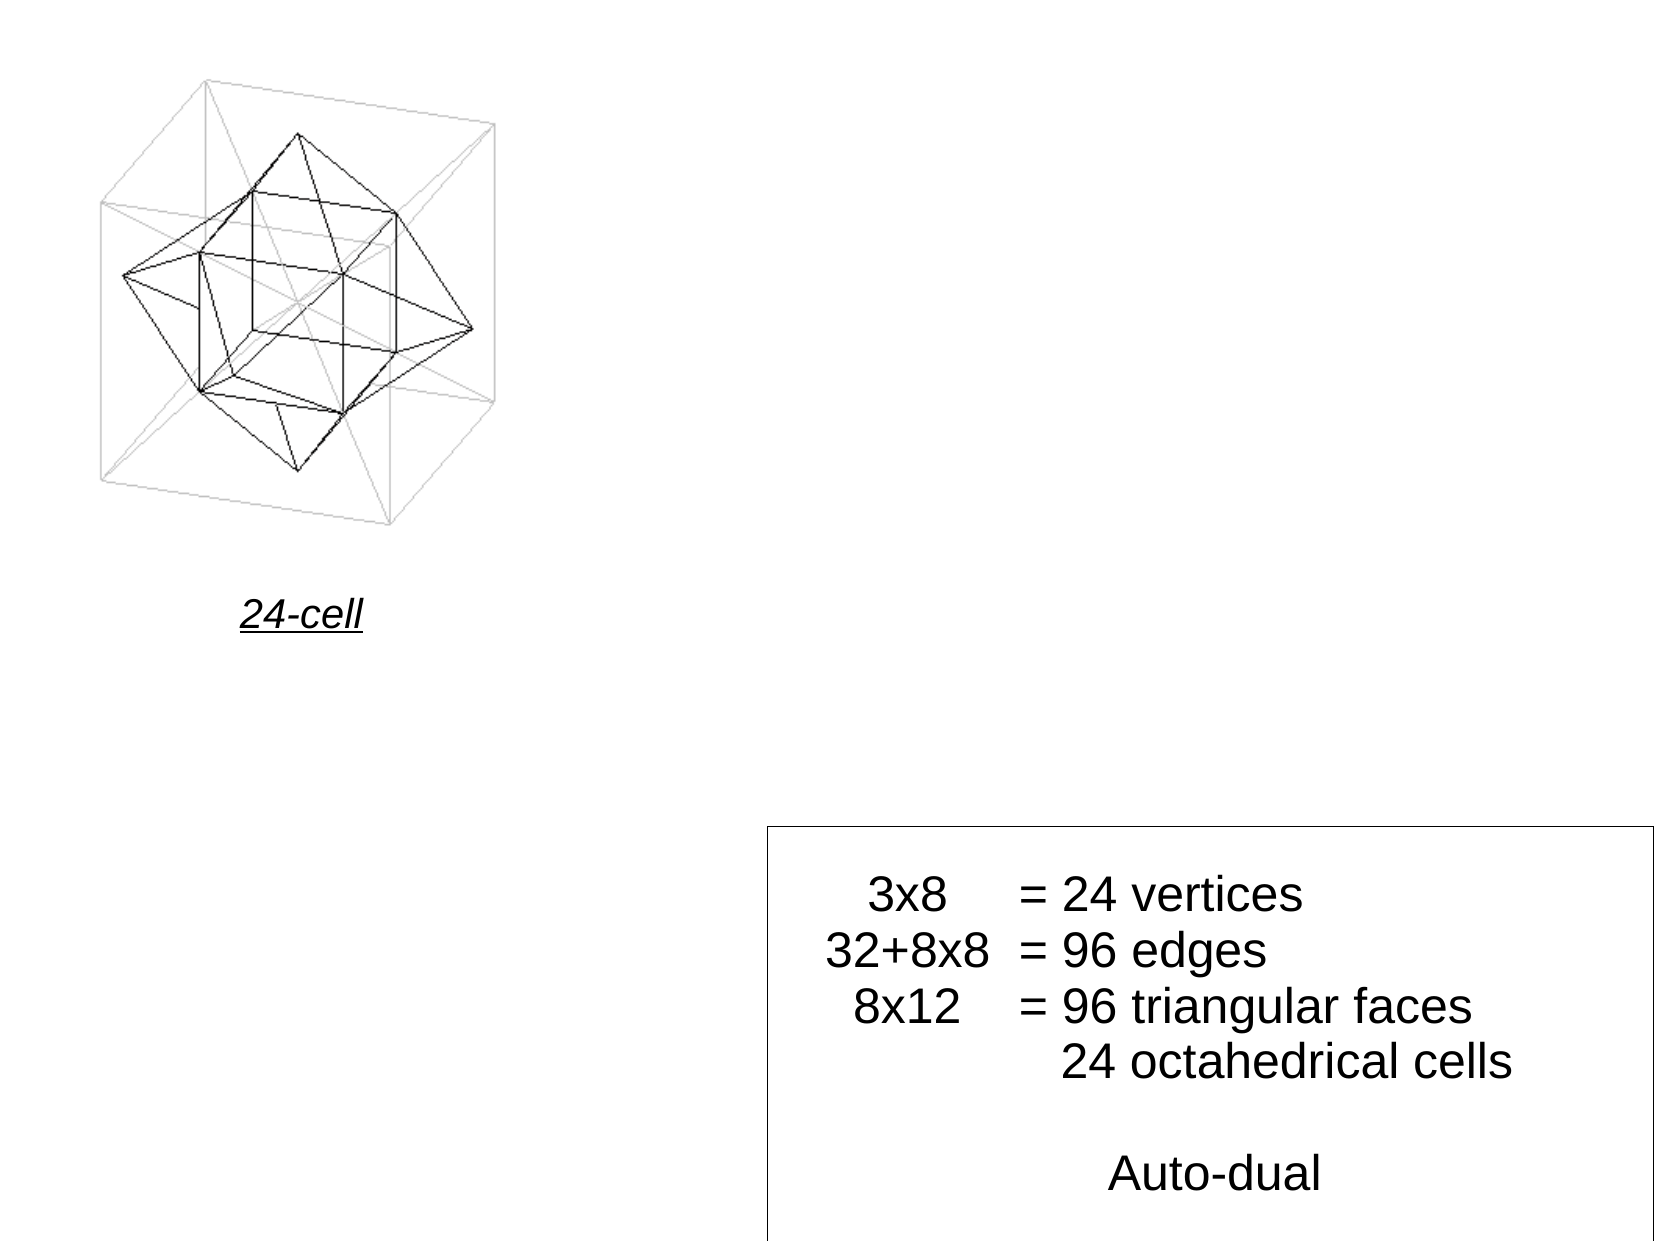

24-cell
 3x8	= 24 vertices
 32+8x8	= 96 edges
 8x12	= 96 triangular faces
 		 24 octahedrical cells
Auto-dual